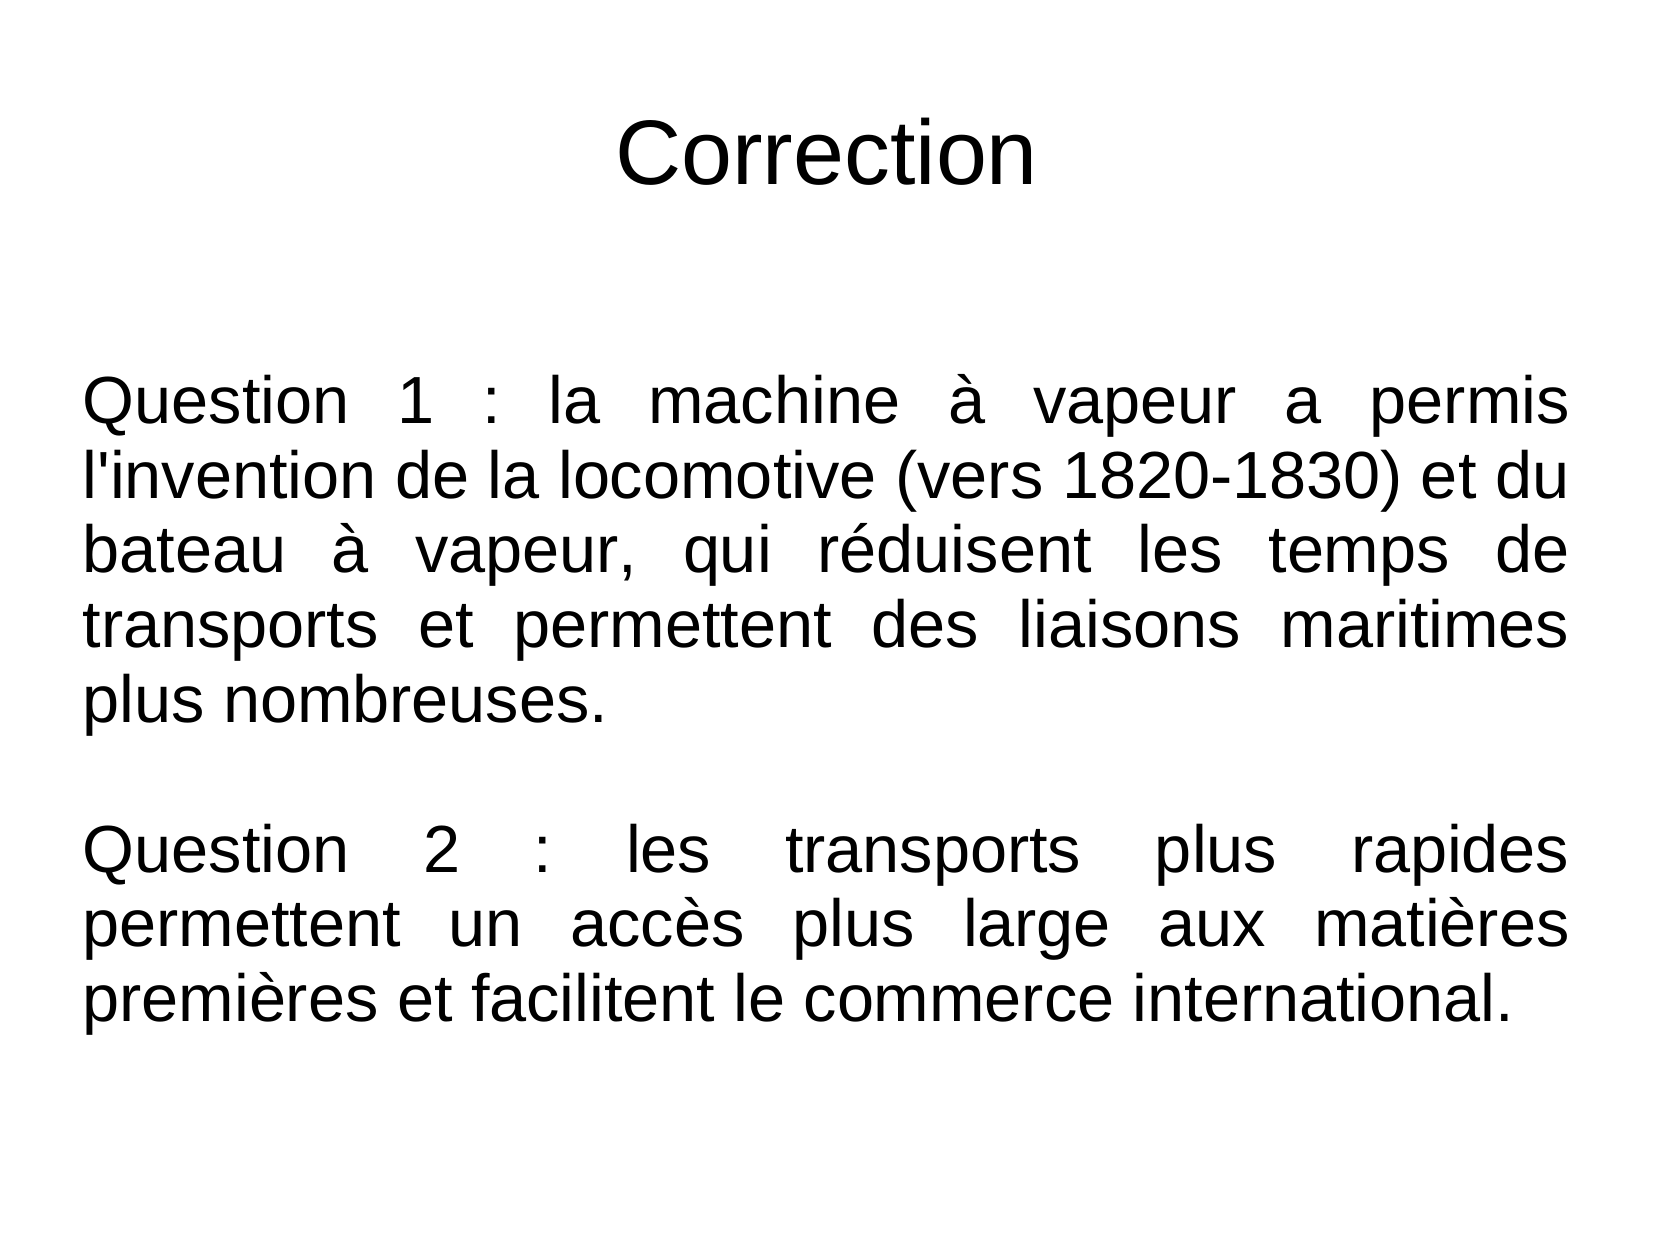

# Correction
Question 1 : la machine à vapeur a permis l'invention de la locomotive (vers 1820-1830) et du bateau à vapeur, qui réduisent les temps de transports et permettent des liaisons maritimes plus nombreuses.
Question 2 : les transports plus rapides permettent un accès plus large aux matières premières et facilitent le commerce international.